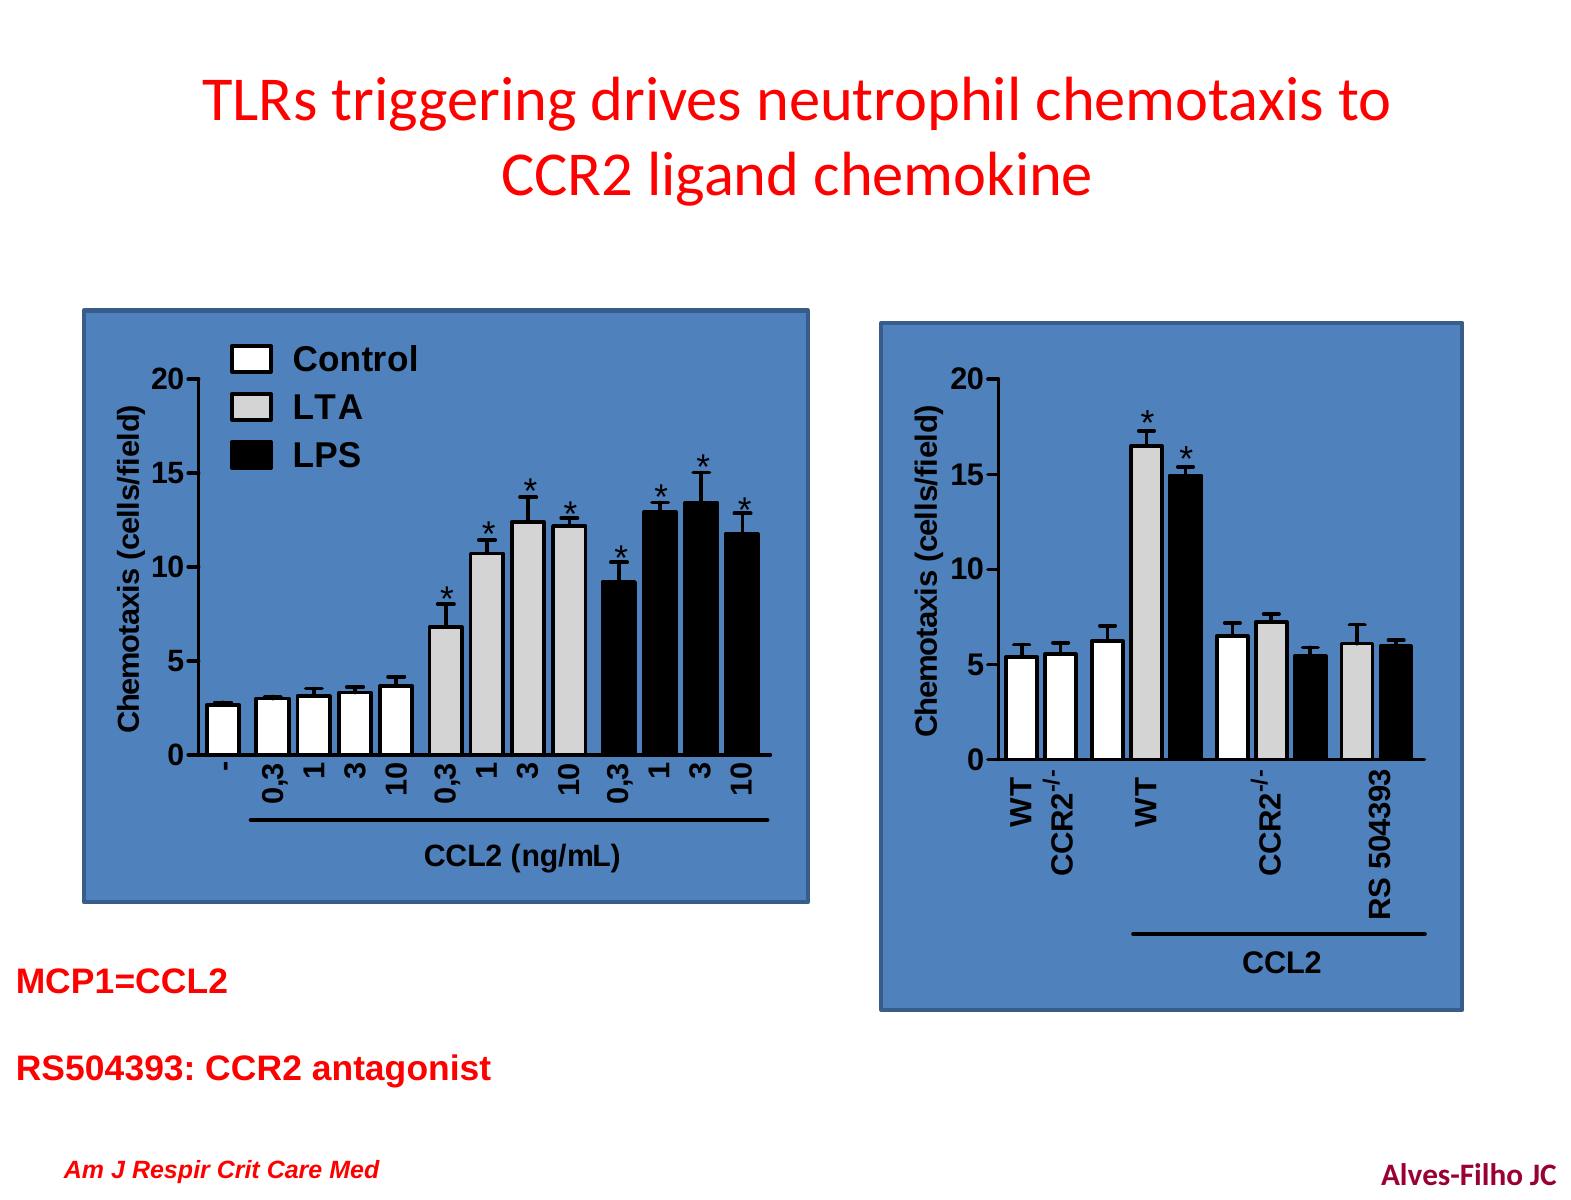

TLRs triggering drives neutrophil chemotaxis to
CCR2 ligand chemokine
MCP1=CCL2
RS504393: CCR2 antagonist
Am J Respir Crit Care Med
Alves-Filho JC